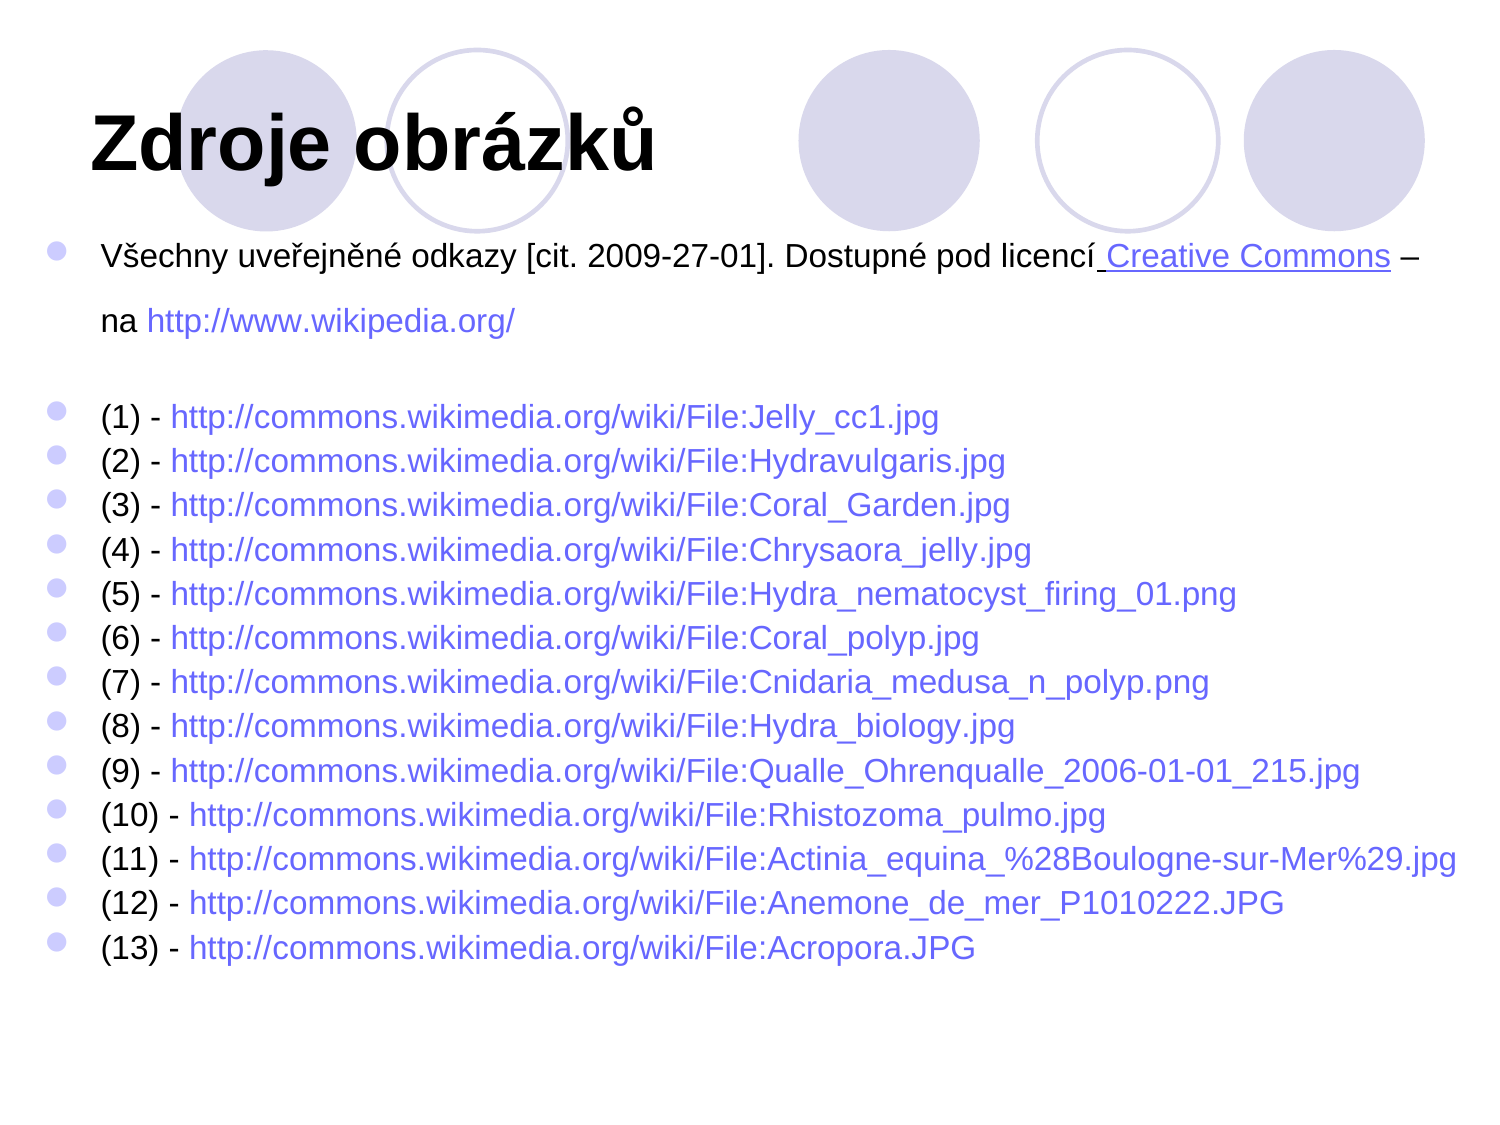

# Zdroje obrázků
Všechny uveřejněné odkazy [cit. 2009-27-01]. Dostupné pod licencí Creative Commons – na http://www.wikipedia.org/
(1) - http://commons.wikimedia.org/wiki/File:Jelly_cc1.jpg
(2) - http://commons.wikimedia.org/wiki/File:Hydravulgaris.jpg
(3) - http://commons.wikimedia.org/wiki/File:Coral_Garden.jpg
(4) - http://commons.wikimedia.org/wiki/File:Chrysaora_jelly.jpg
(5) - http://commons.wikimedia.org/wiki/File:Hydra_nematocyst_firing_01.png
(6) - http://commons.wikimedia.org/wiki/File:Coral_polyp.jpg
(7) - http://commons.wikimedia.org/wiki/File:Cnidaria_medusa_n_polyp.png
(8) - http://commons.wikimedia.org/wiki/File:Hydra_biology.jpg
(9) - http://commons.wikimedia.org/wiki/File:Qualle_Ohrenqualle_2006-01-01_215.jpg
(10) - http://commons.wikimedia.org/wiki/File:Rhistozoma_pulmo.jpg
(11) - http://commons.wikimedia.org/wiki/File:Actinia_equina_%28Boulogne-sur-Mer%29.jpg
(12) - http://commons.wikimedia.org/wiki/File:Anemone_de_mer_P1010222.JPG
(13) - http://commons.wikimedia.org/wiki/File:Acropora.JPG